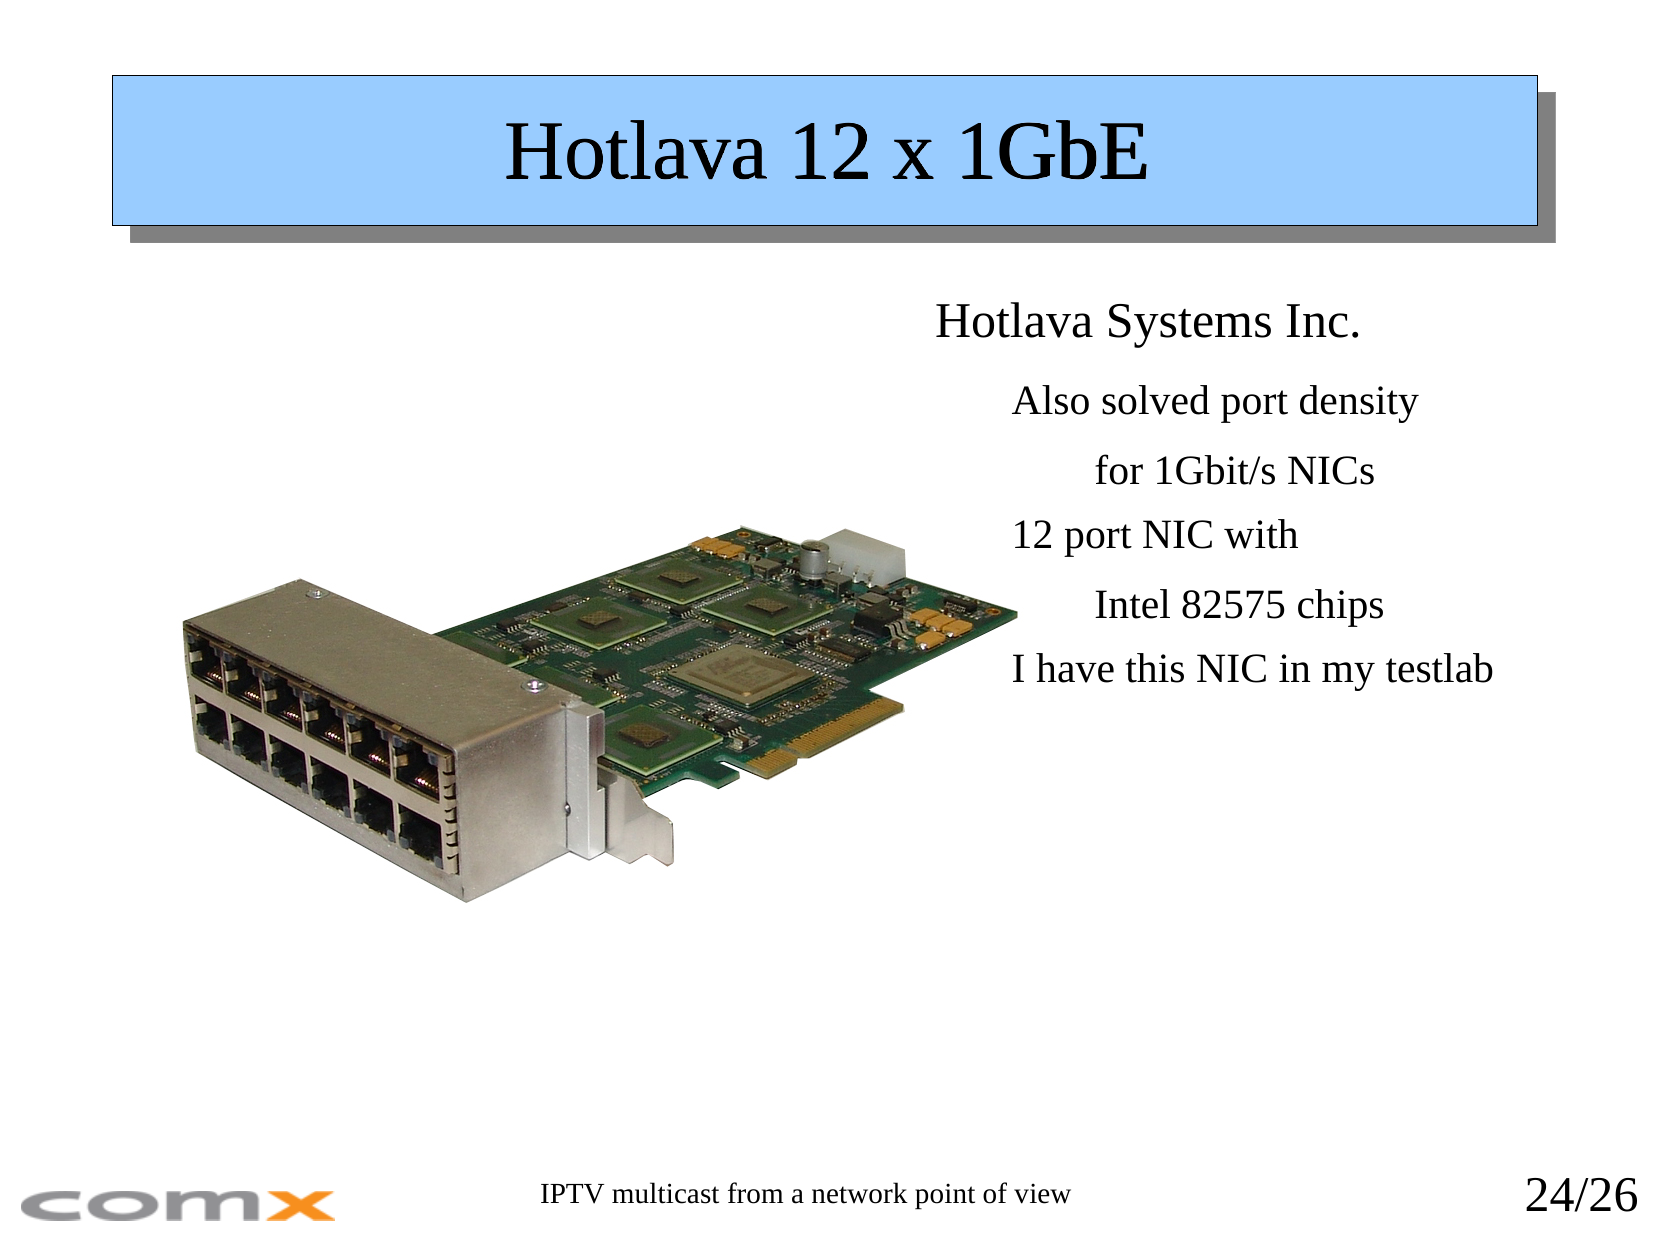

# Hotlava 12 x 1GbE
Hotlava Systems Inc.
Also solved port density
for 1Gbit/s NICs
12 port NIC with
Intel 82575 chips
I have this NIC in my testlab